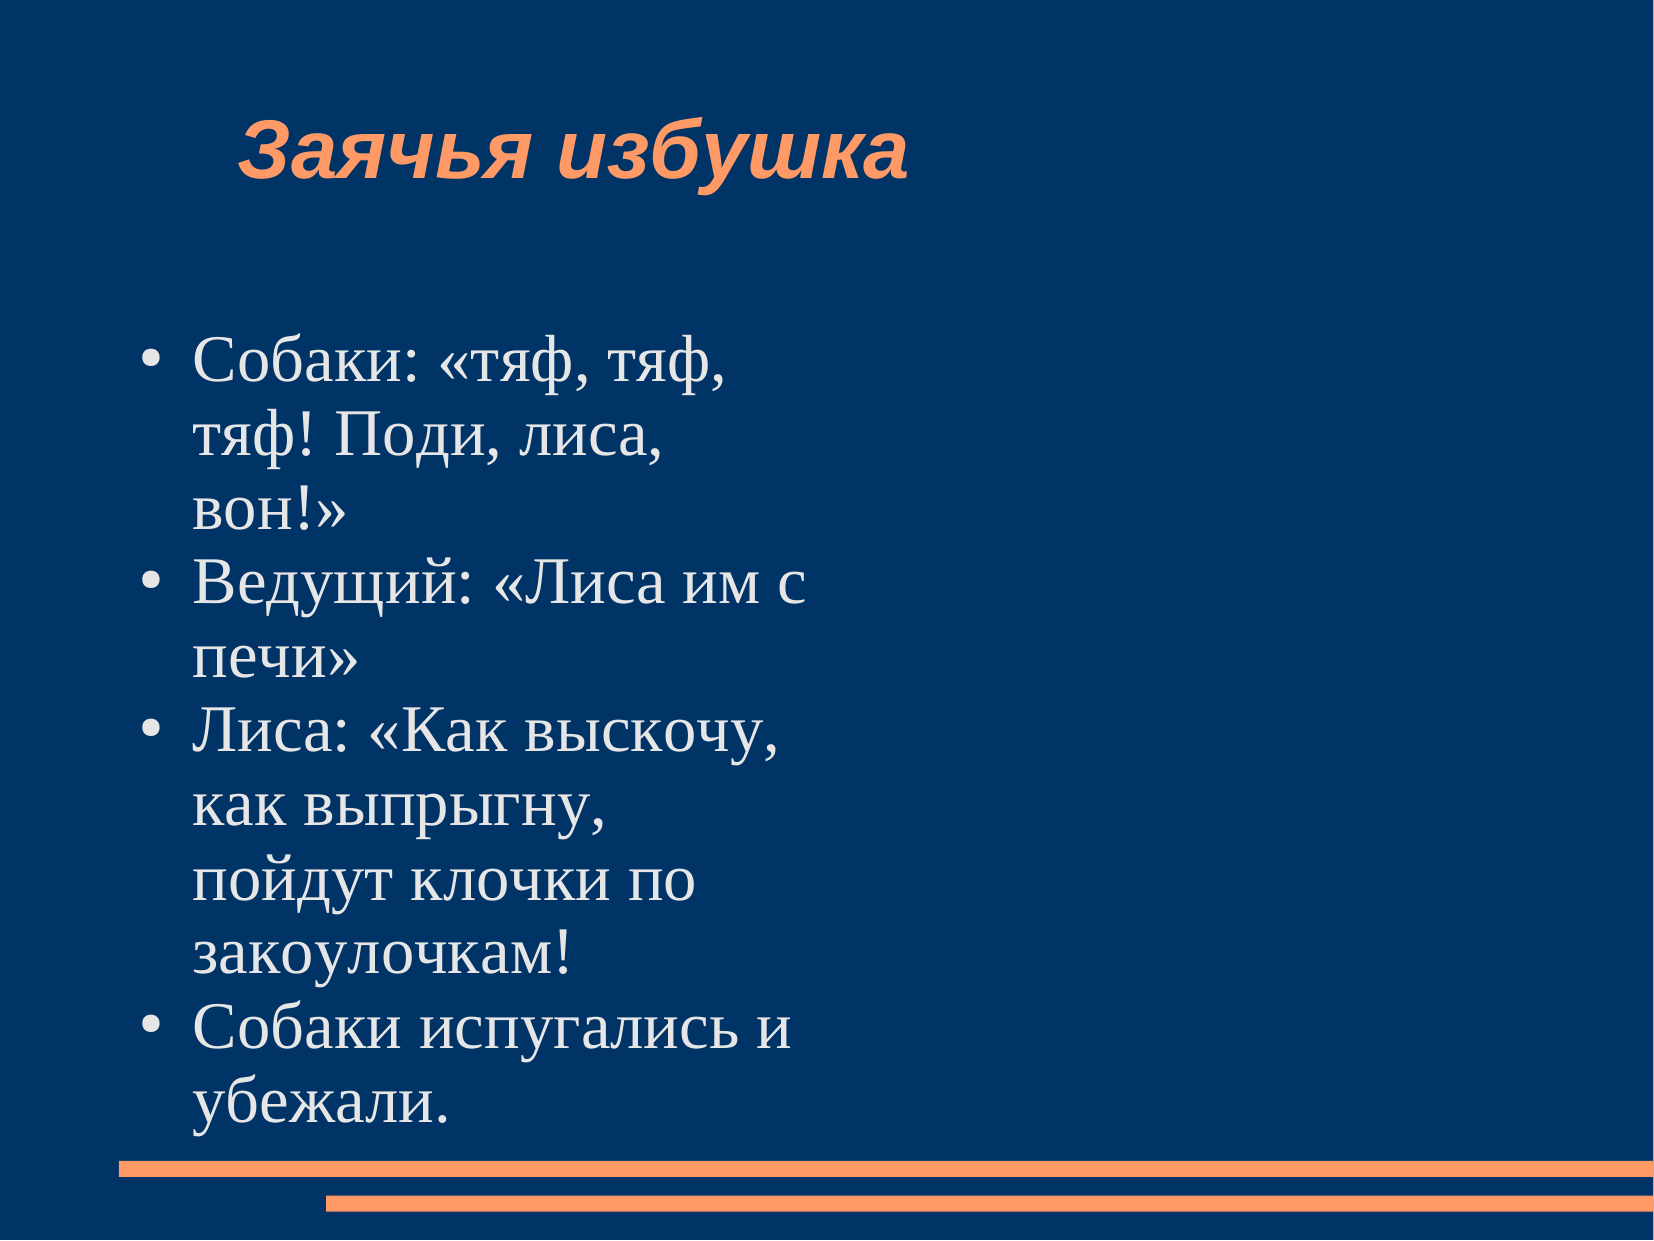

# Заячья избушка
Собаки: «тяф, тяф, тяф! Поди, лиса, вон!»
Ведущий: «Лиса им с печи»
Лиса: «Как выскочу, как выпрыгну, пойдут клочки по закоулочкам!
Собаки испугались и убежали.